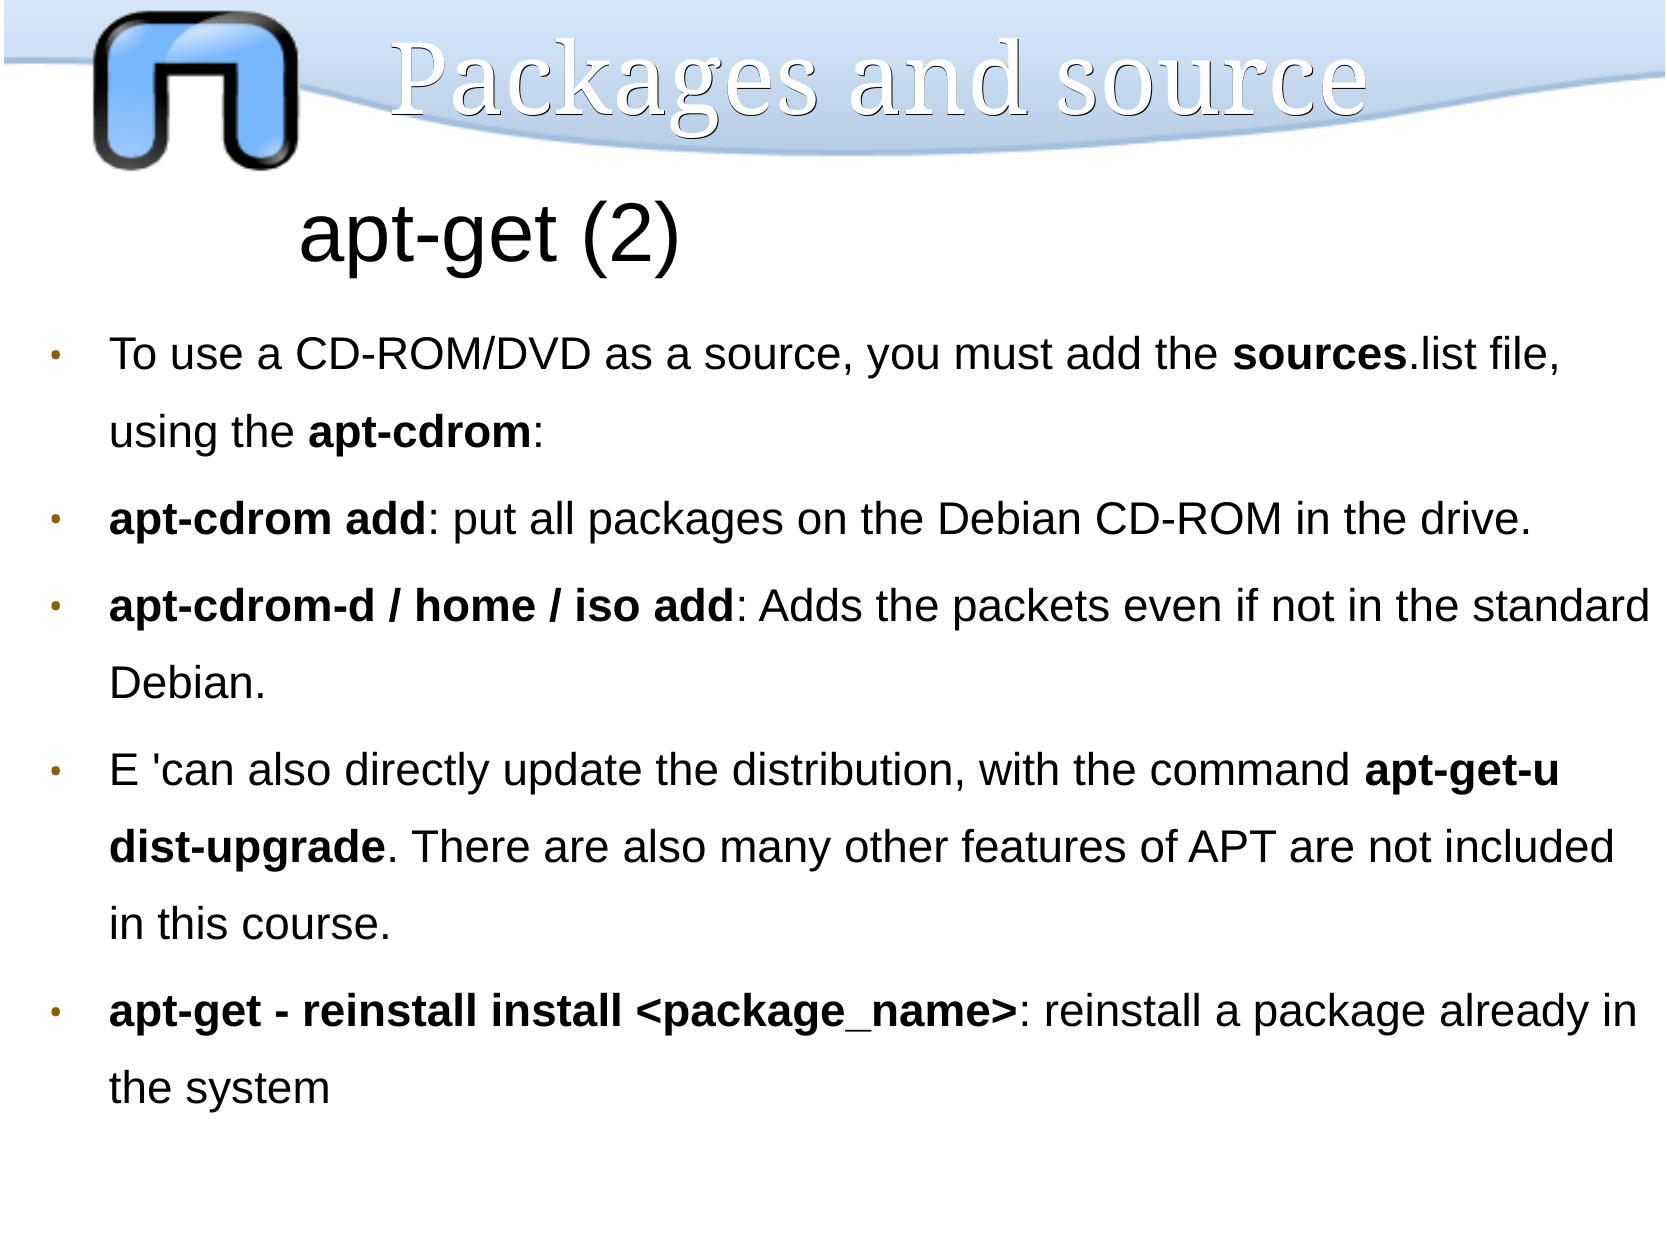

Packages and source
# apt-get (2)
To use a CD-ROM/DVD as a source, you must add the sources.list file, using the apt-cdrom:
apt-cdrom add: put all packages on the Debian CD-ROM in the drive.
apt-cdrom-d / home / iso add: Adds the packets even if not in the standard Debian.
E 'can also directly update the distribution, with the command apt-get-u dist-upgrade. There are also many other features of APT are not included in this course.
apt-get - reinstall install <package_name>: reinstall a package already in the system